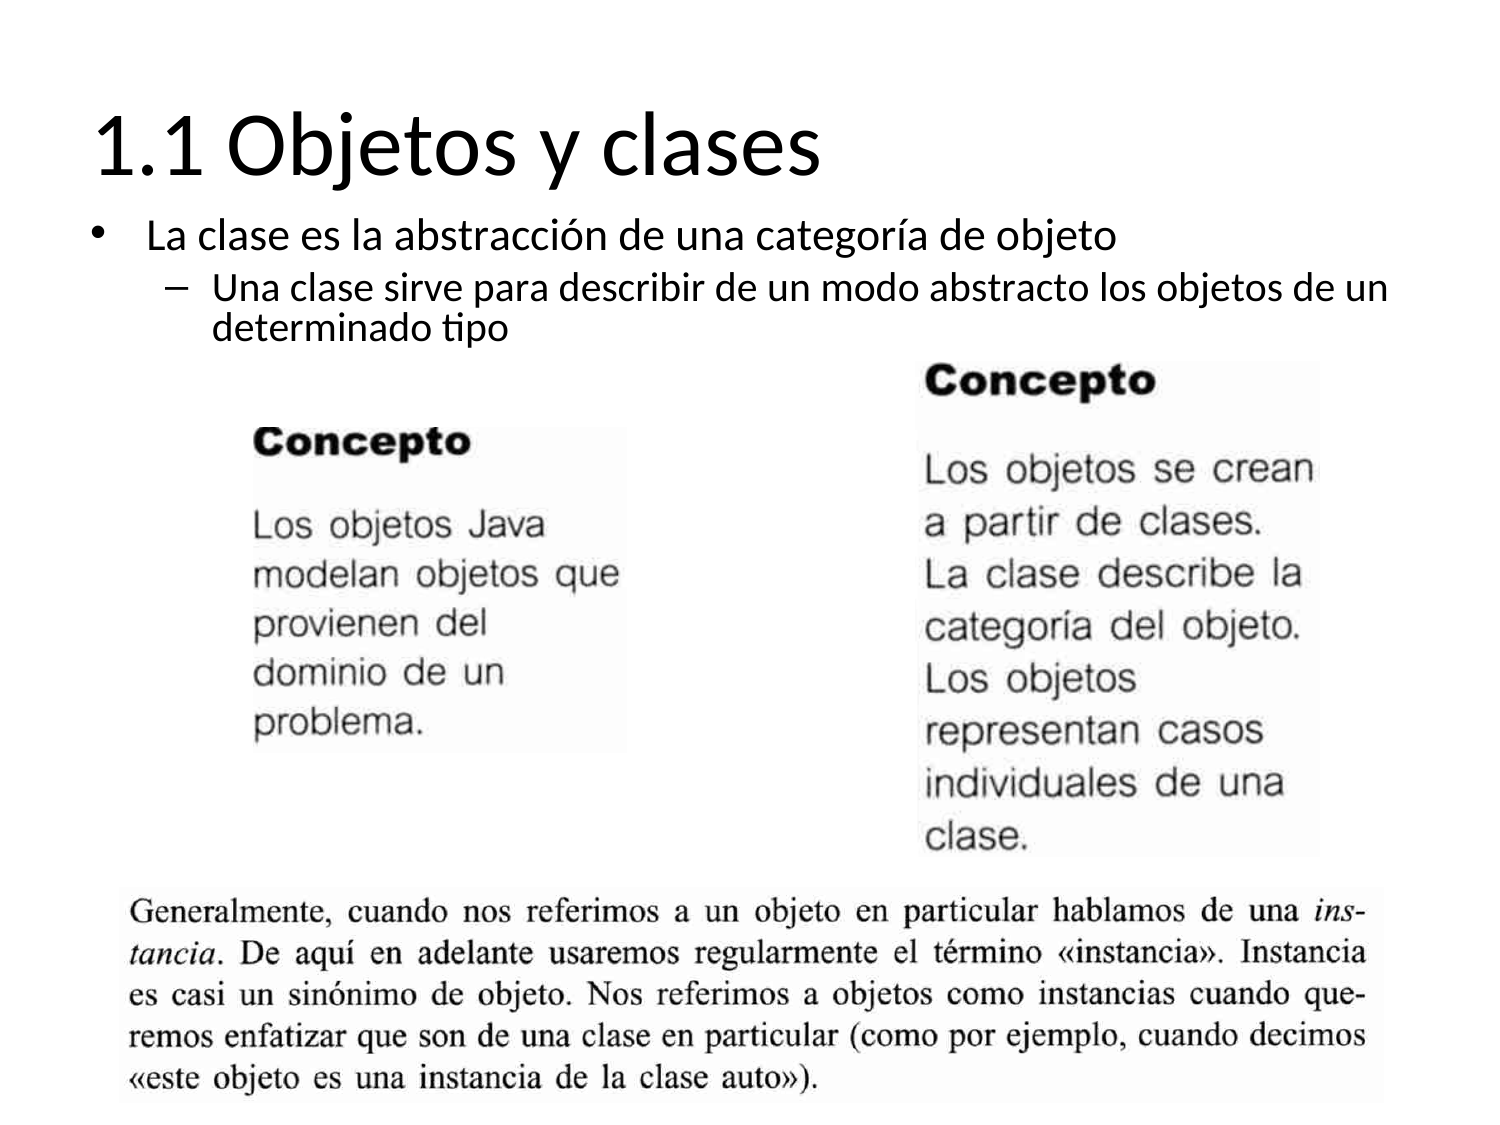

# 1.1 Objetos y clases
La clase es la abstracción de una categoría de objeto
Una clase sirve para describir de un modo abstracto los objetos de un determinado tipo